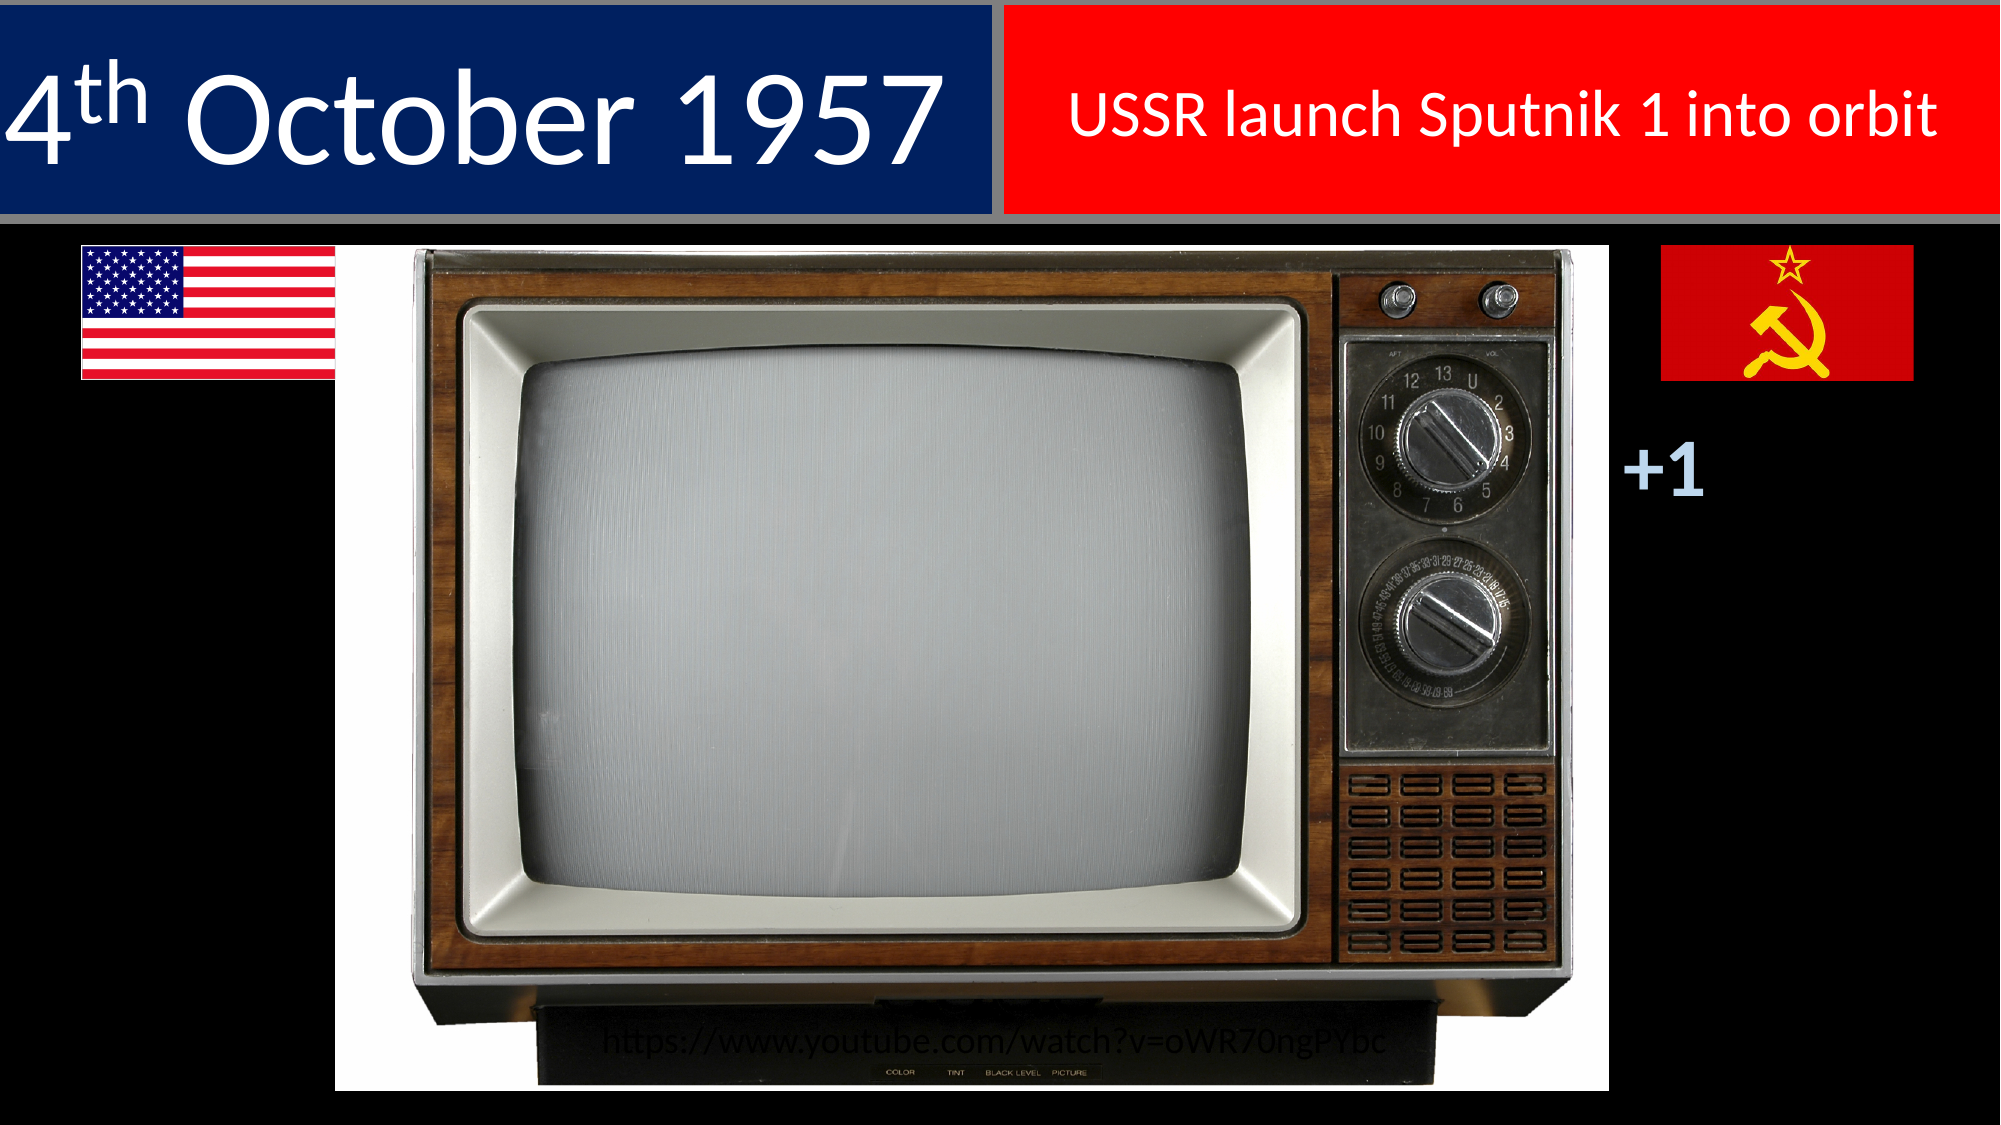

4th October 1957
USSR launch Sputnik 1 into orbit
+1
https://www.youtube.com/watch?v=oWR70ngPYbc